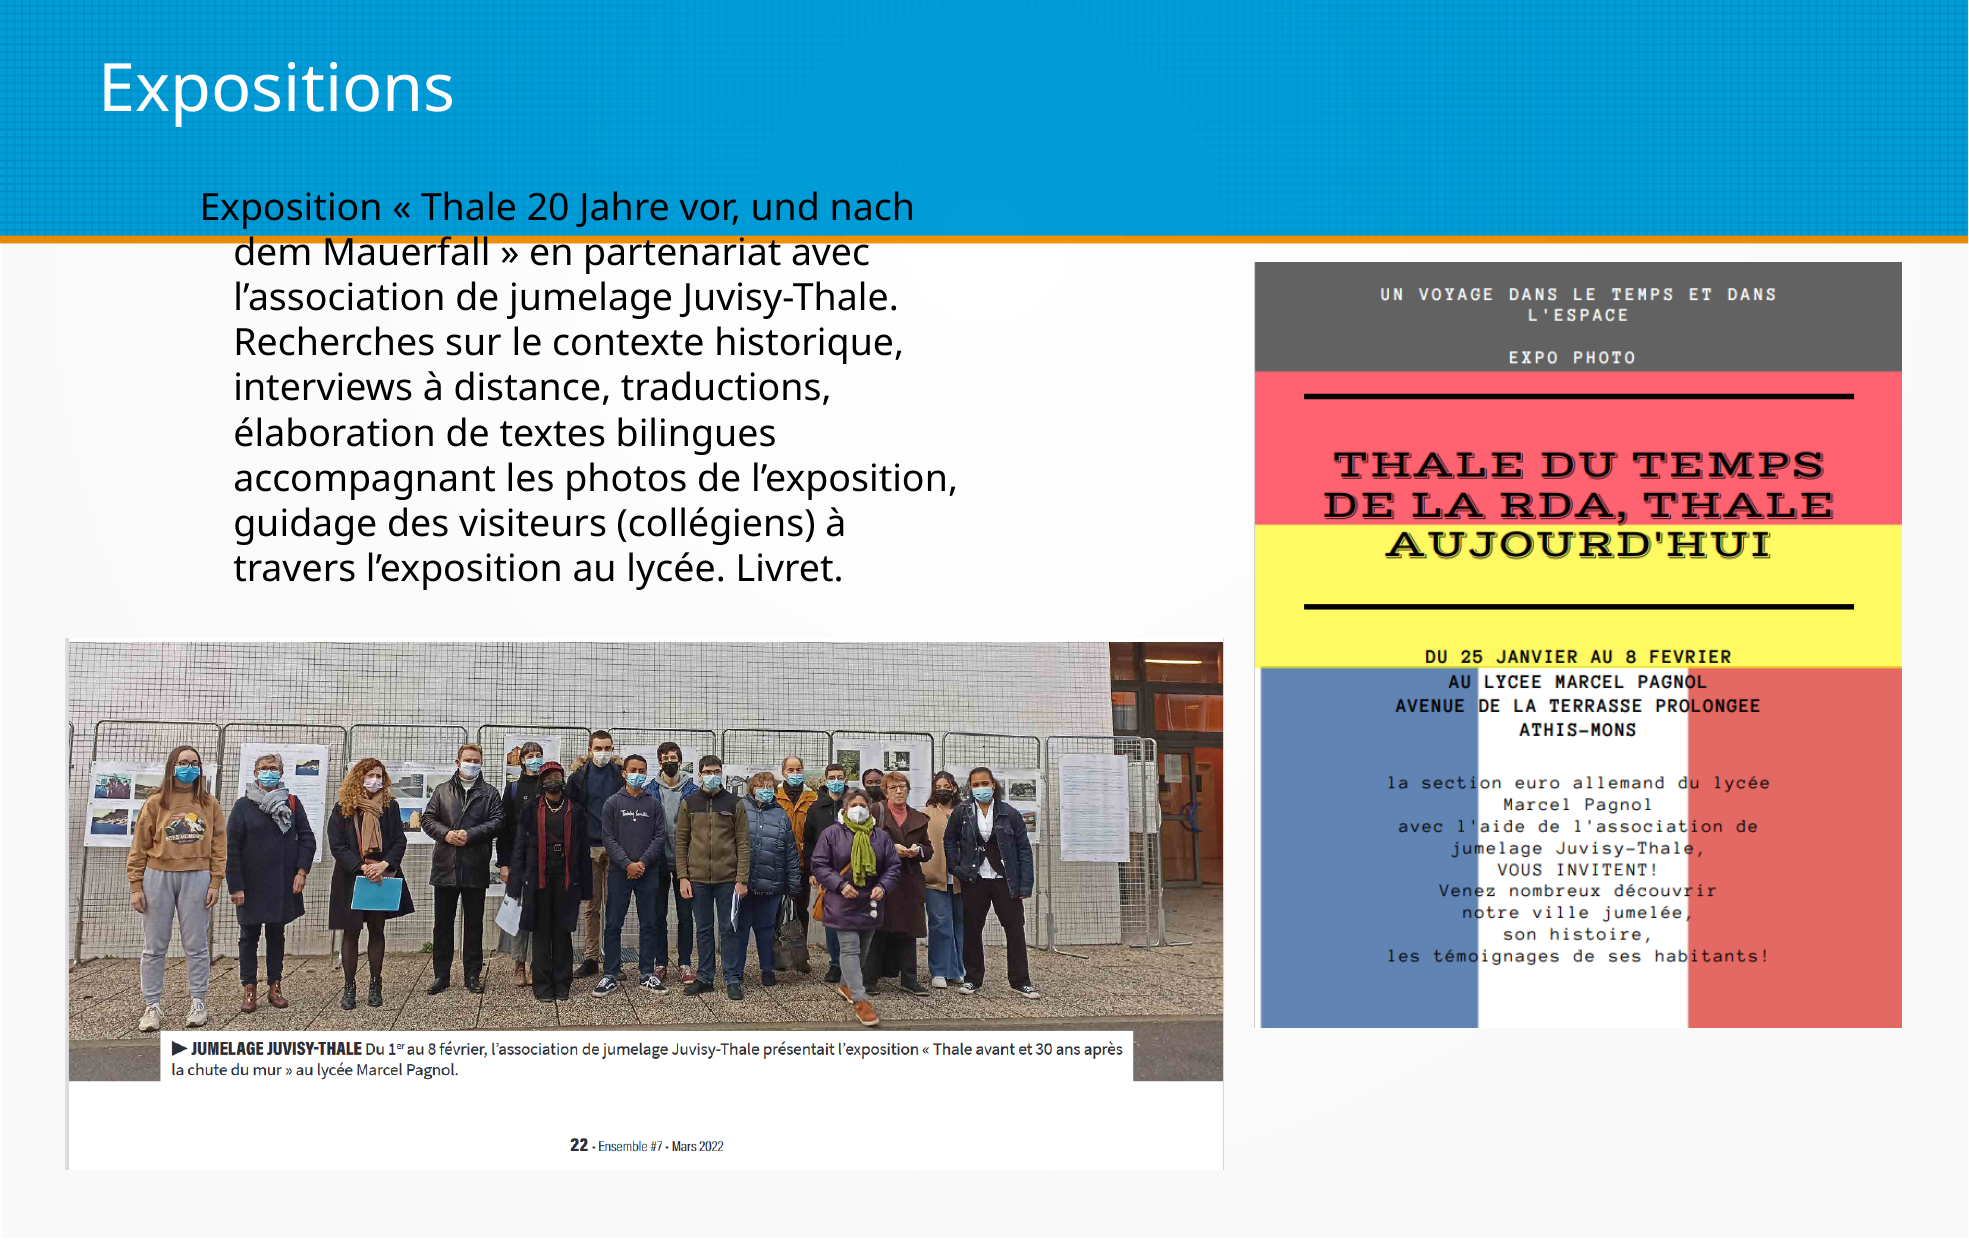

# Expositions
Exposition « Thale 20 Jahre vor, und nach dem Mauerfall » en partenariat avec l’association de jumelage Juvisy-Thale. Recherches sur le contexte historique, interviews à distance, traductions, élaboration de textes bilingues accompagnant les photos de l’exposition, guidage des visiteurs (collégiens) à travers l’exposition au lycée. Livret.